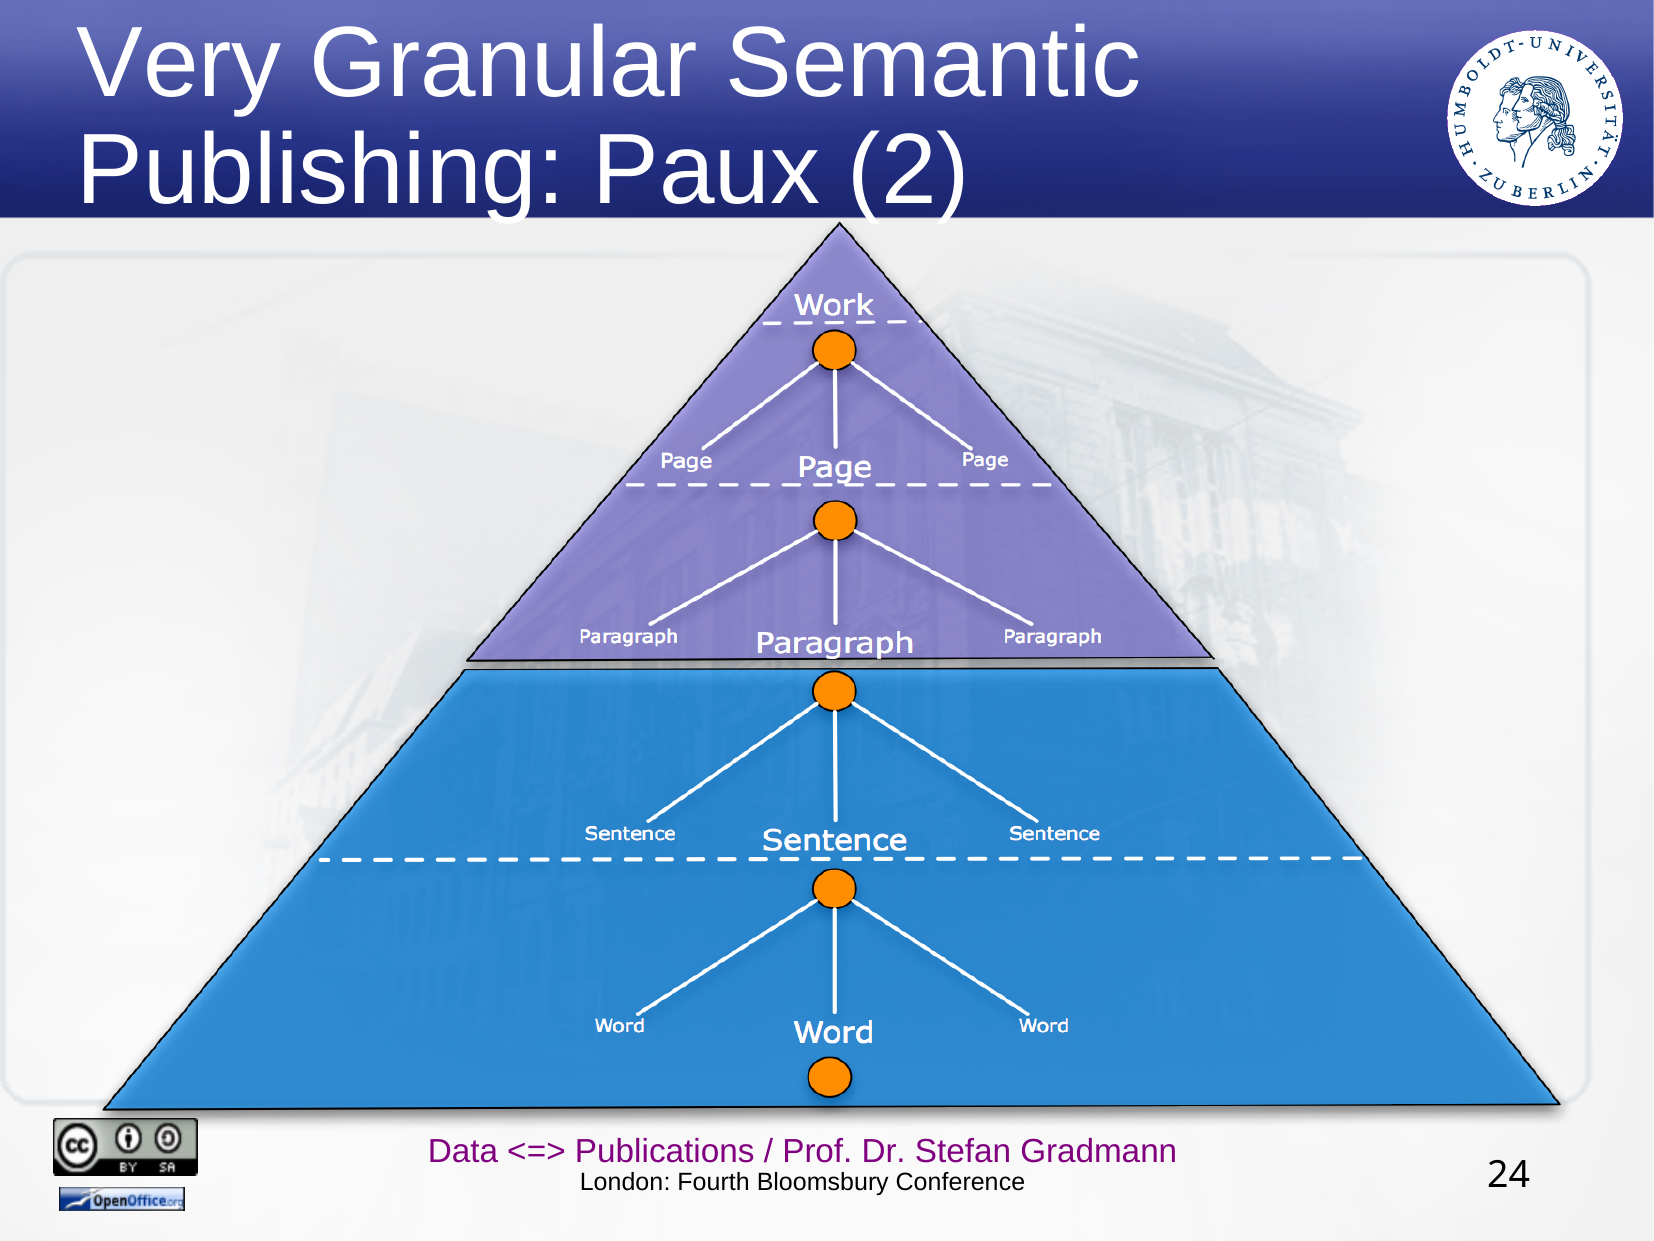

# Very Granular Semantic Publishing: Paux (2)
Data <=> Publications / Prof. Dr. Stefan Gradmann